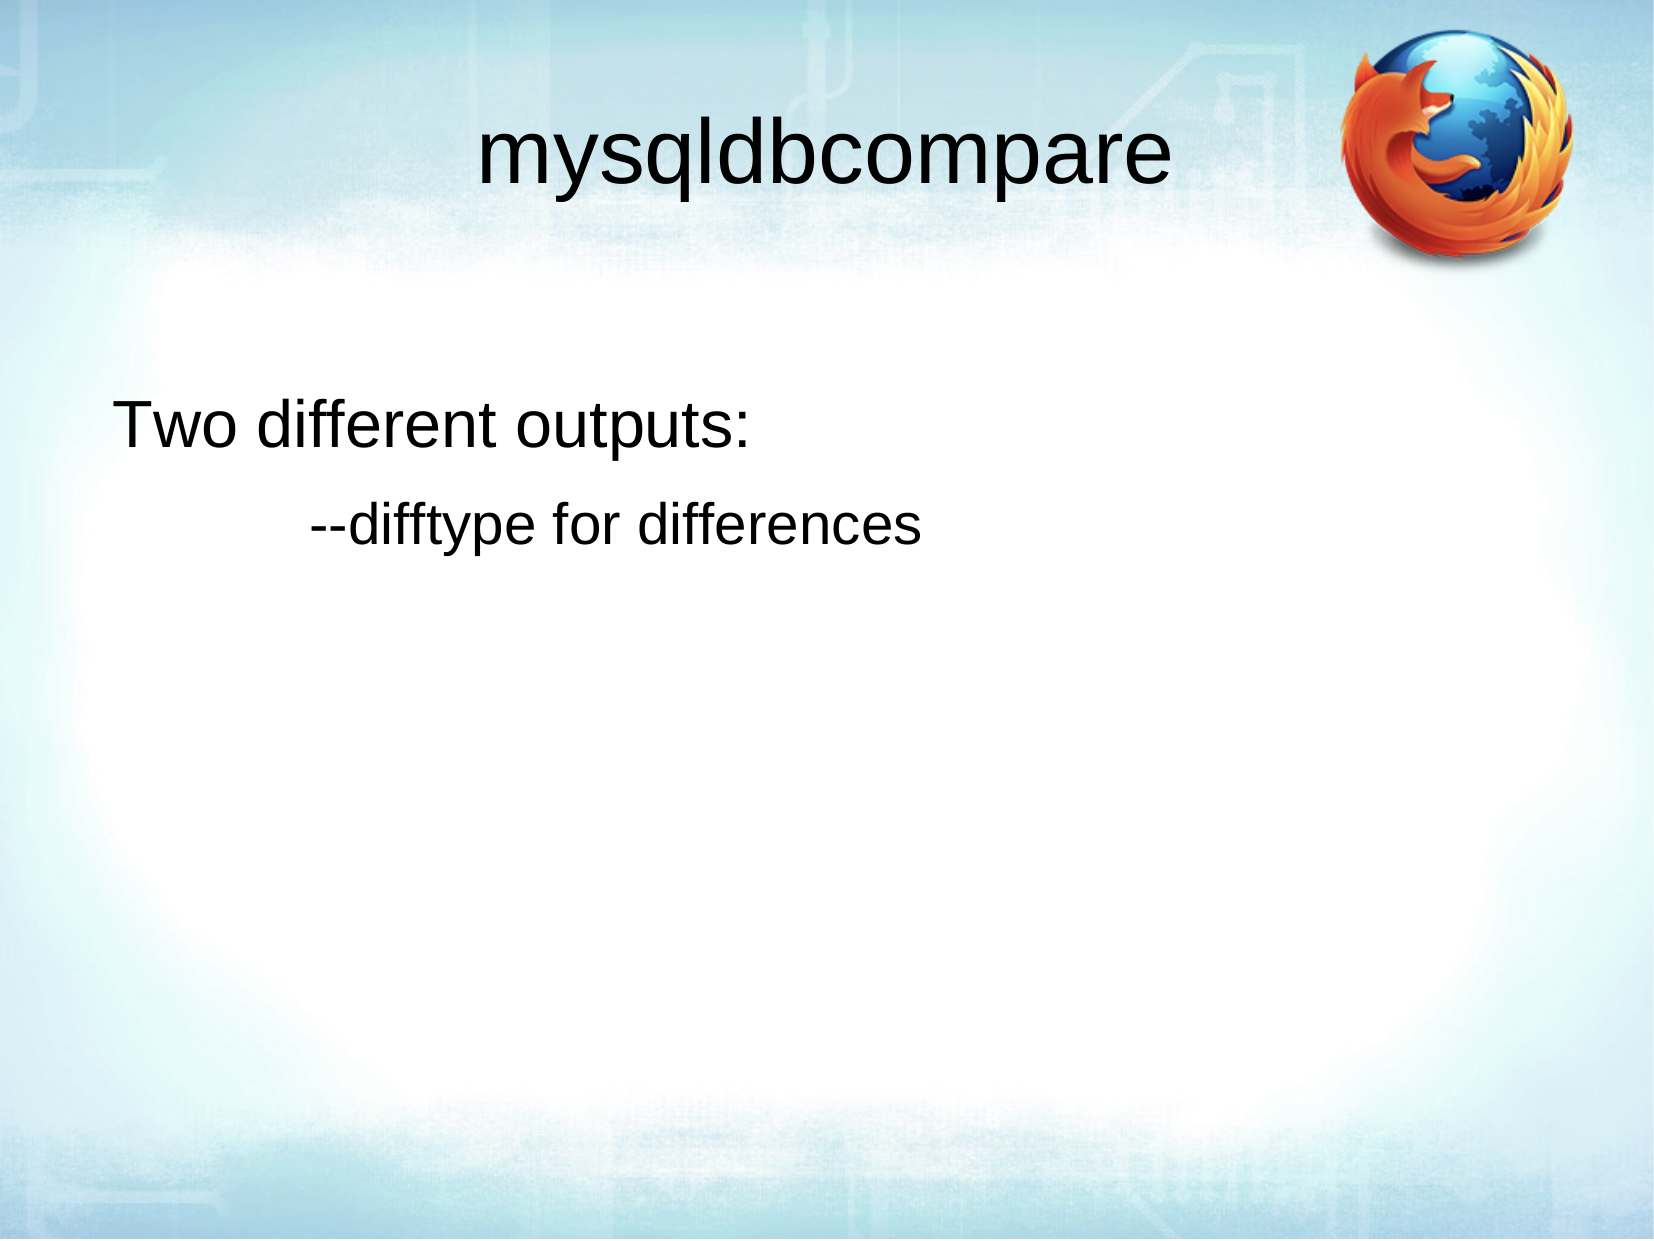

# mysqldbcompare
Two different outputs:
--difftype for differences